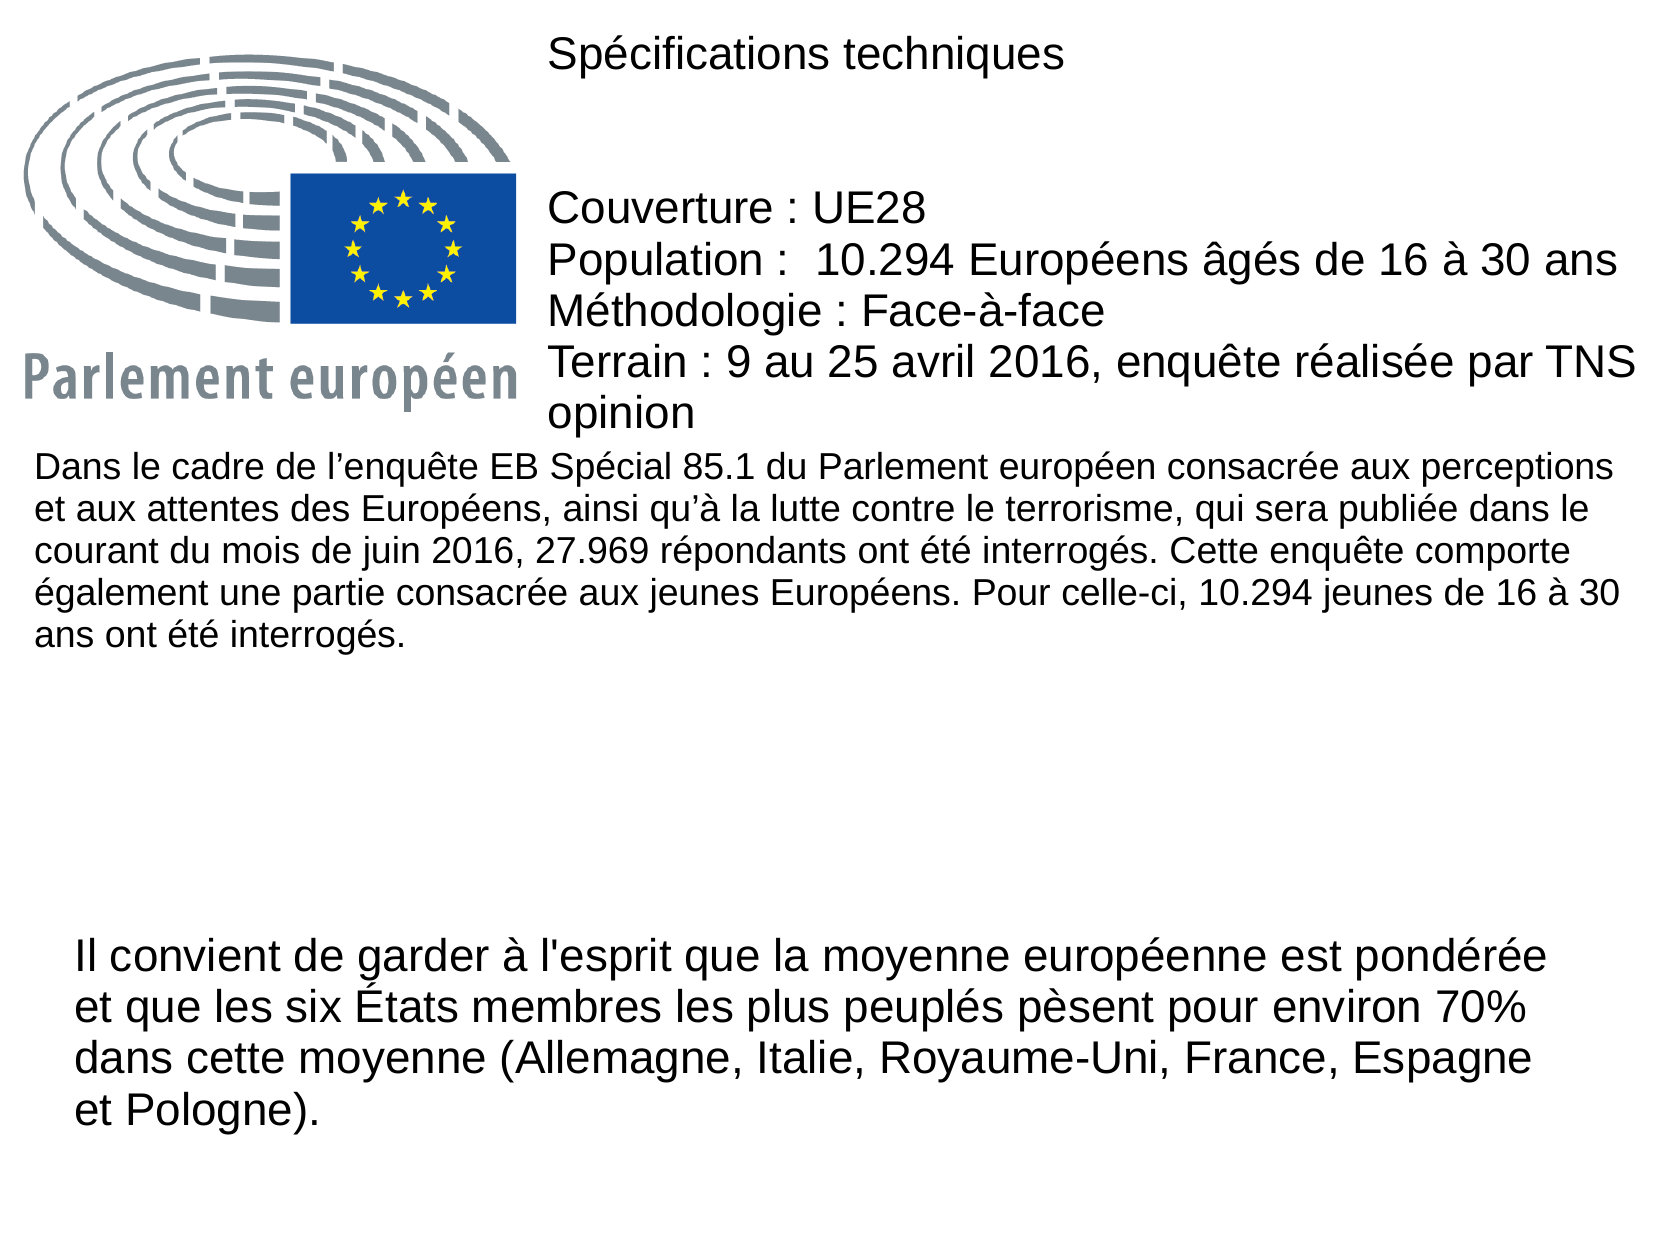

Spécifications techniques
Couverture : UE28
Population : 10.294 Européens âgés de 16 à 30 ans
Méthodologie : Face-à-face
Terrain : 9 au 25 avril 2016, enquête réalisée par TNS opinion
Dans le cadre de l’enquête EB Spécial 85.1 du Parlement européen consacrée aux perceptions et aux attentes des Européens, ainsi qu’à la lutte contre le terrorisme, qui sera publiée dans le courant du mois de juin 2016, 27.969 répondants ont été interrogés. Cette enquête comporte également une partie consacrée aux jeunes Européens. Pour celle-ci, 10.294 jeunes de 16 à 30 ans ont été interrogés.
Il convient de garder à l'esprit que la moyenne européenne est pondérée et que les six États membres les plus peuplés pèsent pour environ 70% dans cette moyenne (Allemagne, Italie, Royaume-Uni, France, Espagne et Pologne).